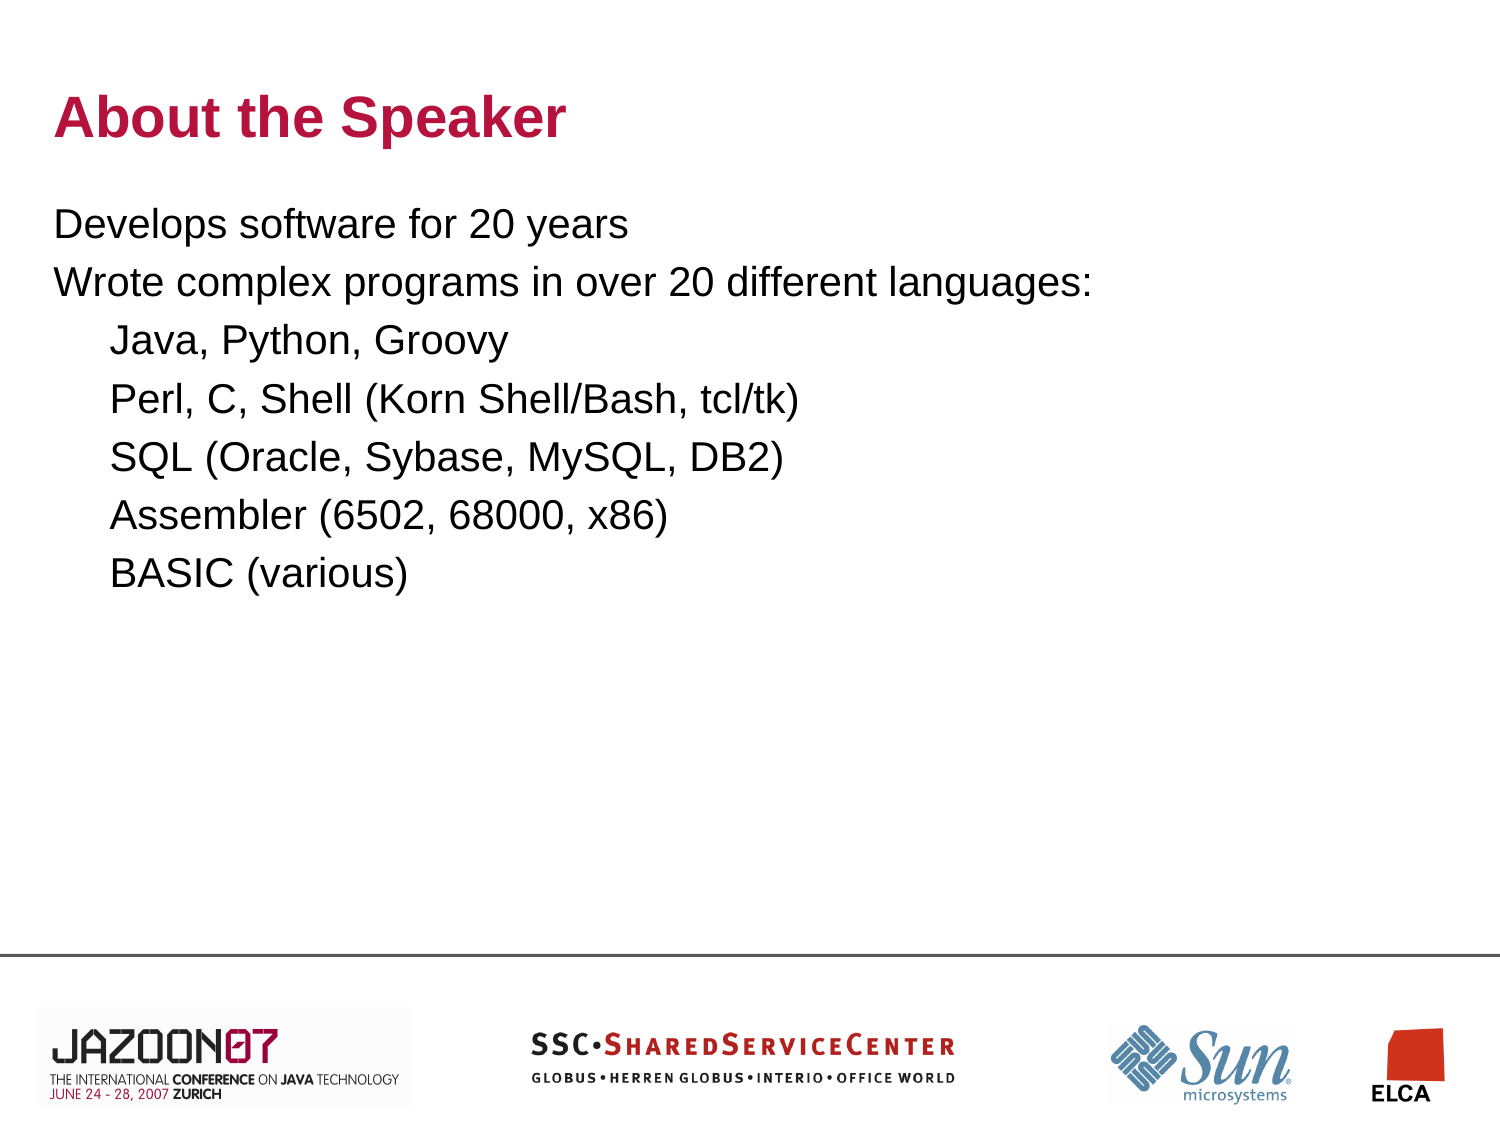

# About the Speaker
Develops software for 20 years
Wrote complex programs in over 20 different languages:
Java, Python, Groovy
Perl, C, Shell (Korn Shell/Bash, tcl/tk)
SQL (Oracle, Sybase, MySQL, DB2)
Assembler (6502, 68000, x86)
BASIC (various)